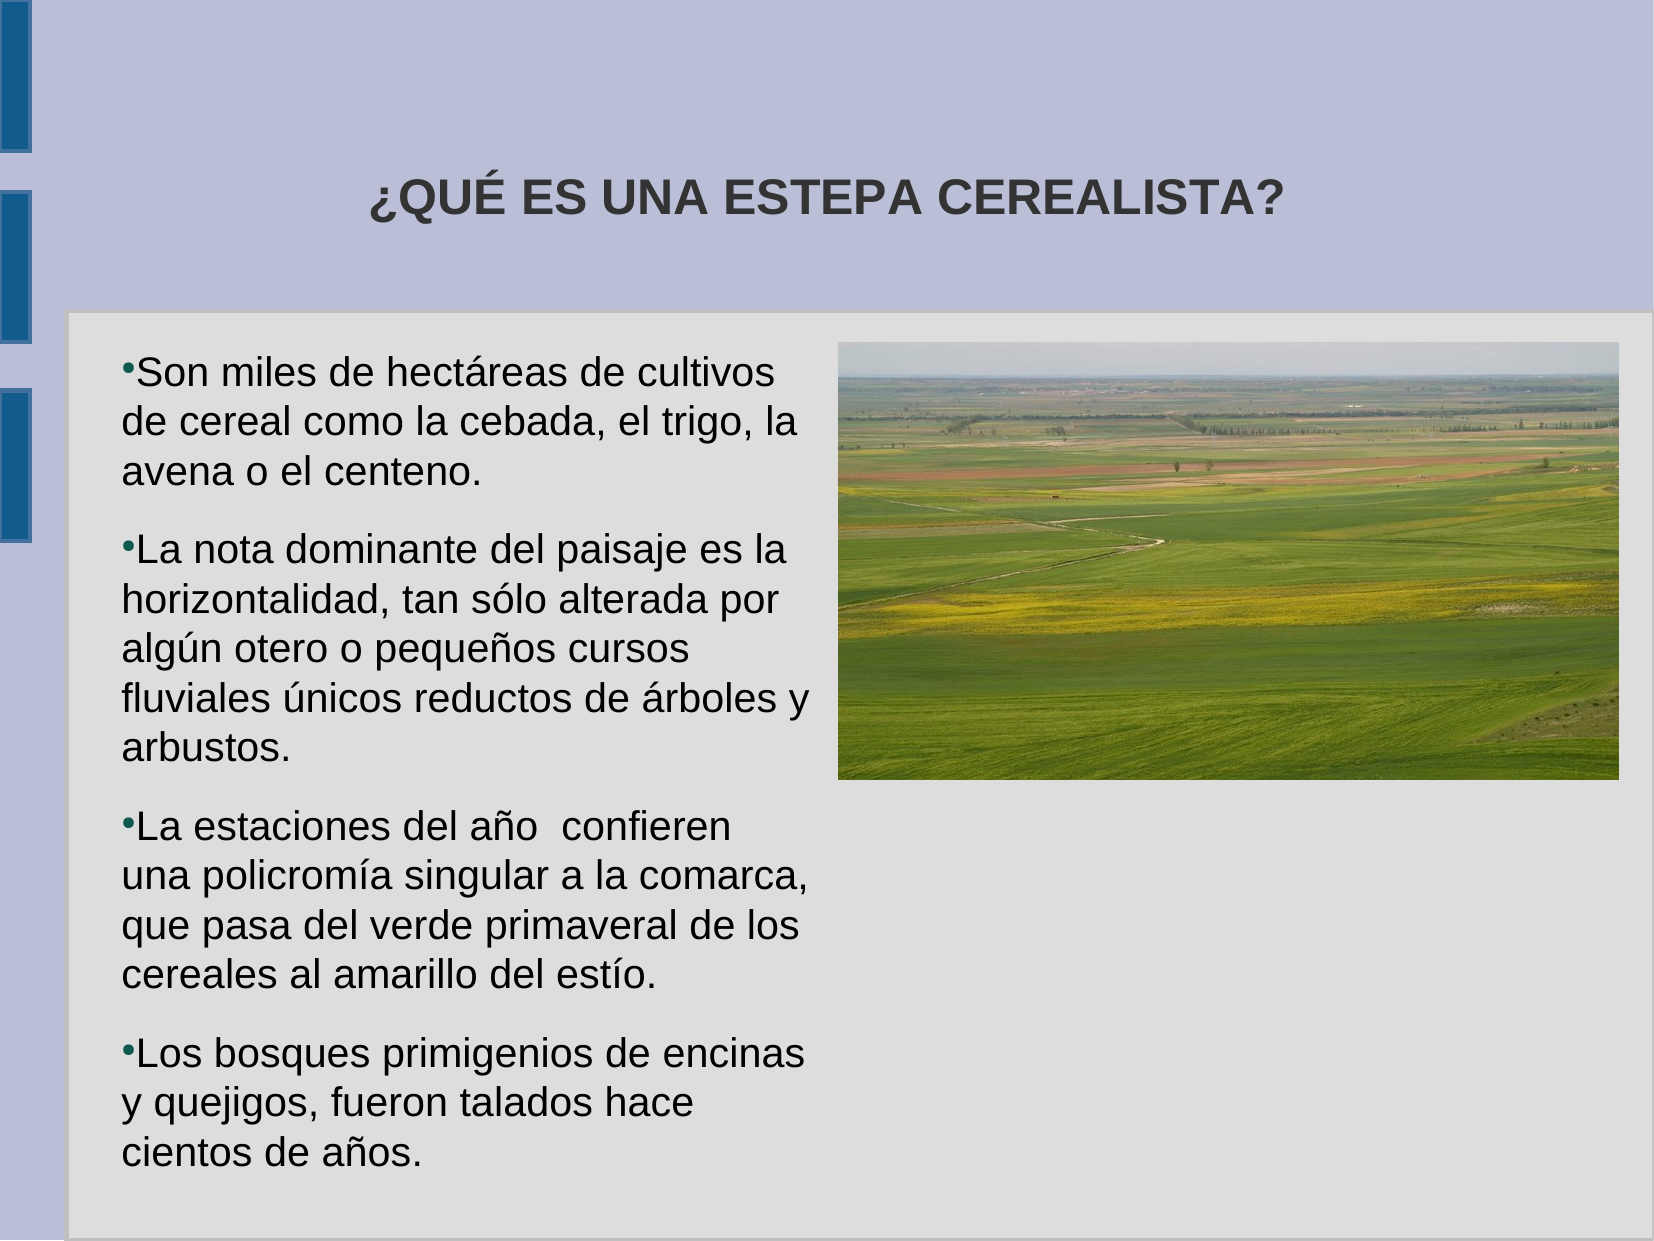

# ¿QUÉ ES UNA ESTEPA CEREALISTA?
Son miles de hectáreas de cultivos de cereal como la cebada, el trigo, la avena o el centeno.
La nota dominante del paisaje es la horizontalidad, tan sólo alterada por algún otero o pequeños cursos fluviales únicos reductos de árboles y arbustos.
La estaciones del año confieren una policromía singular a la comarca, que pasa del verde primaveral de los cereales al amarillo del estío.
Los bosques primigenios de encinas y quejigos, fueron talados hace cientos de años.